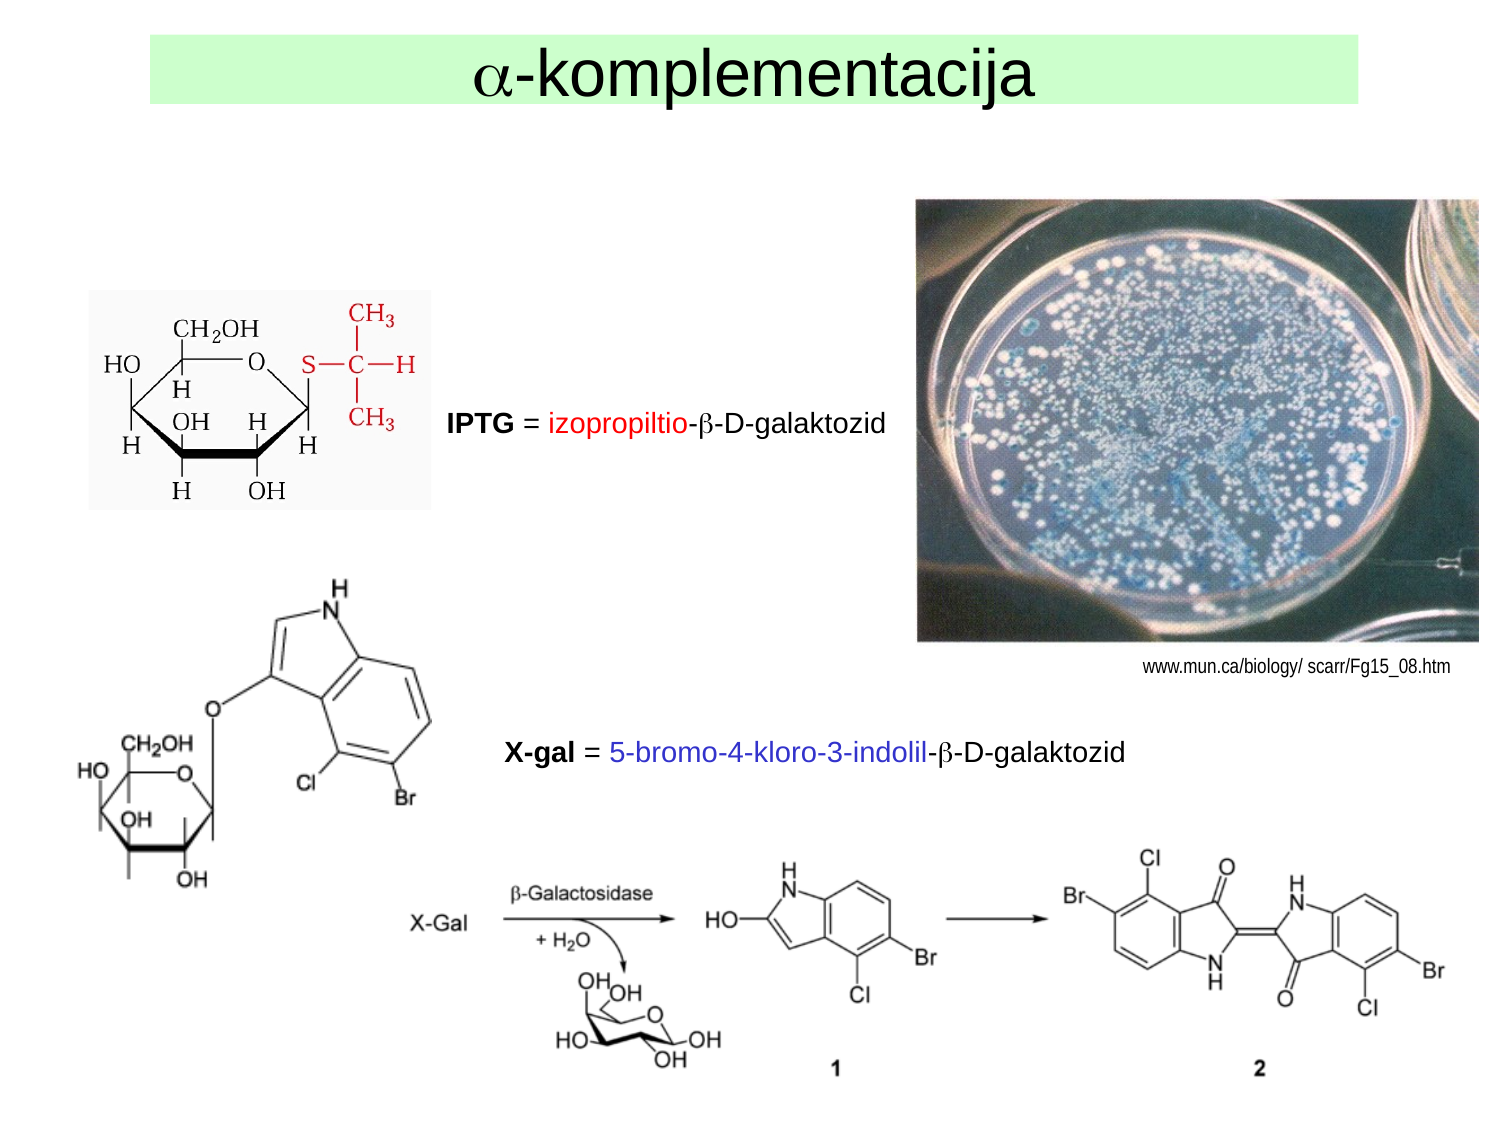

a-komplementacija
IPTG = izopropiltio-b-D-galaktozid
 X-gal = 5-bromo-4-kloro-3-indolil-b-D-galaktozid
www.mun.ca/biology/ scarr/Fg15_08.htm